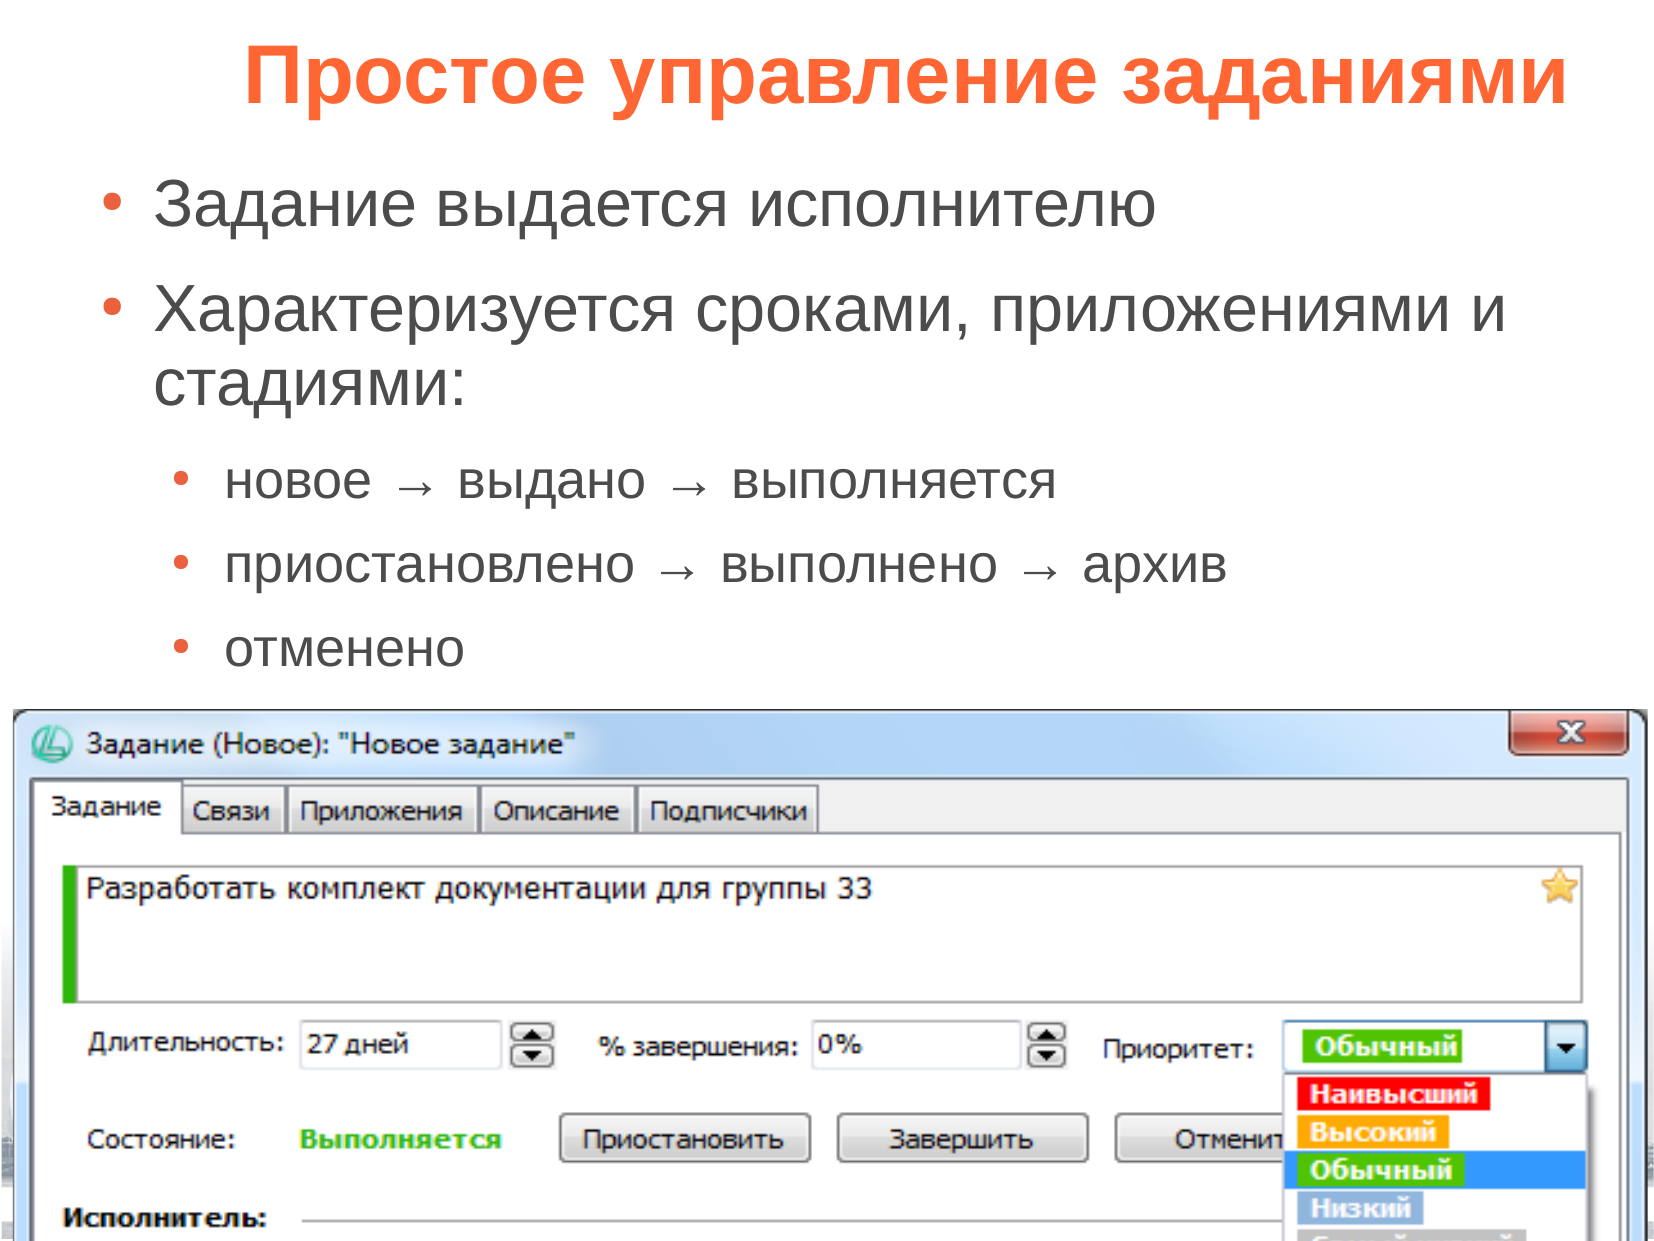

# Простое управление заданиями
Задание выдается исполнителю
Характеризуется сроками, приложениями и стадиями:
новое → выдано → выполняется
приостановлено → выполнено → архив
отменено